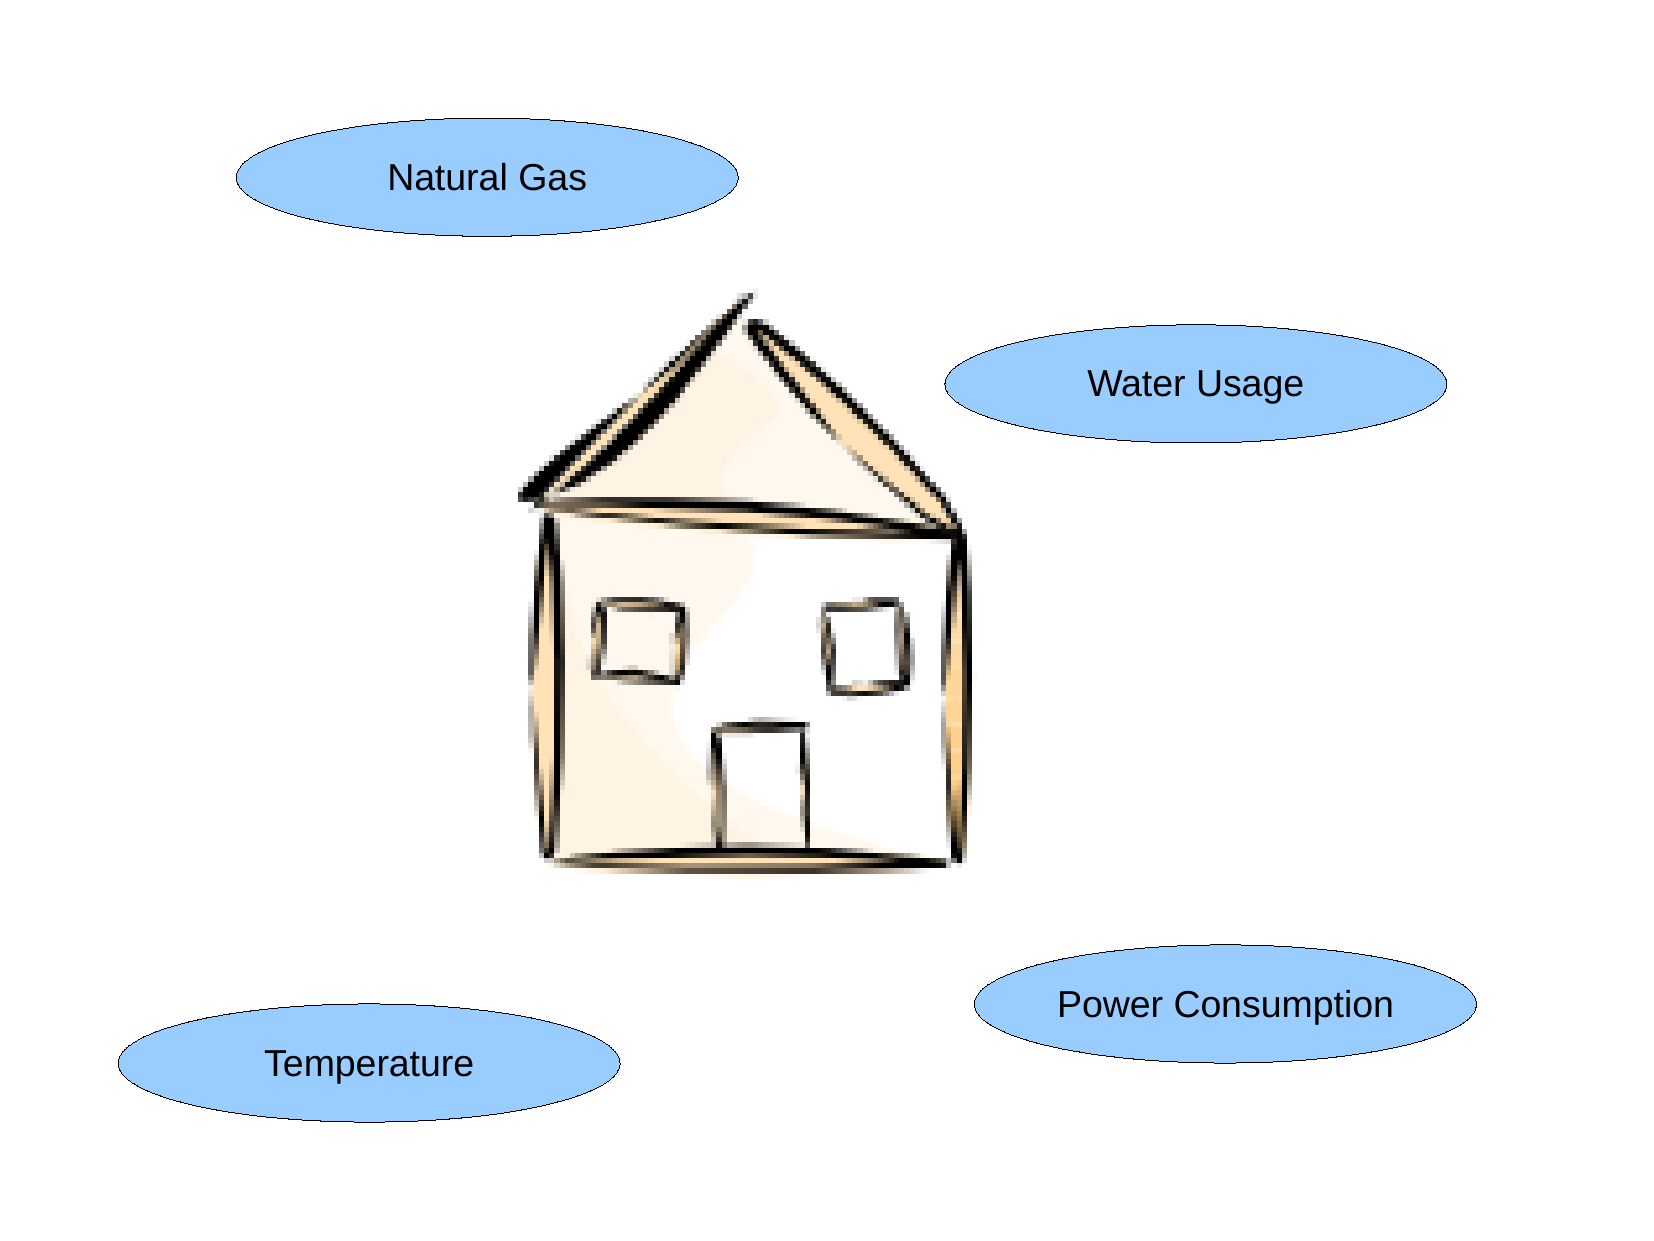

Natural Gas
Water Usage
Power Consumption
Temperature